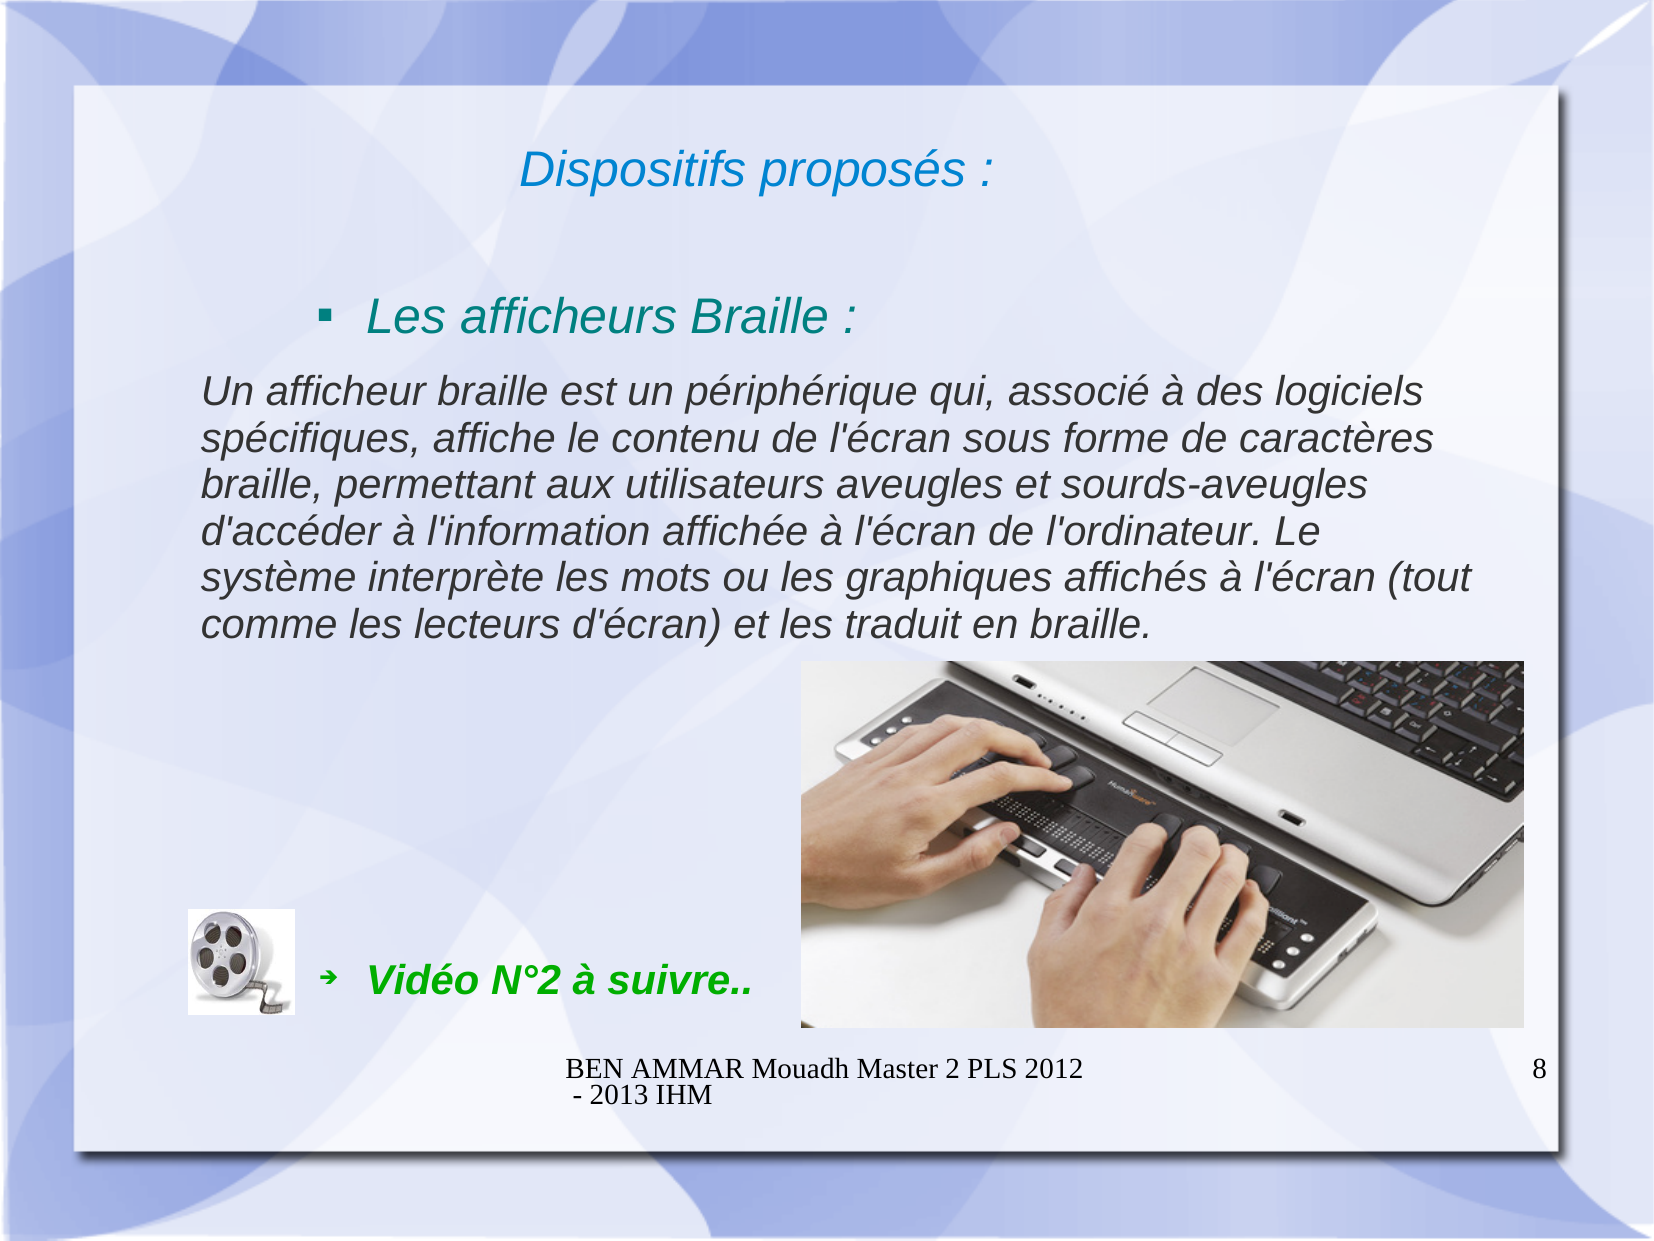

# Dispositifs proposés :
Les afficheurs Braille :
Un afficheur braille est un périphérique qui, associé à des logiciels spécifiques, affiche le contenu de l'écran sous forme de caractères braille, permettant aux utilisateurs aveugles et sourds-aveugles d'accéder à l'information affichée à l'écran de l'ordinateur. Le système interprète les mots ou les graphiques affichés à l'écran (tout comme les lecteurs d'écran) et les traduit en braille.
Vidéo N°2 à suivre..
BEN AMMAR Mouadh Master 2 PLS 2012 - 2013 IHM
8